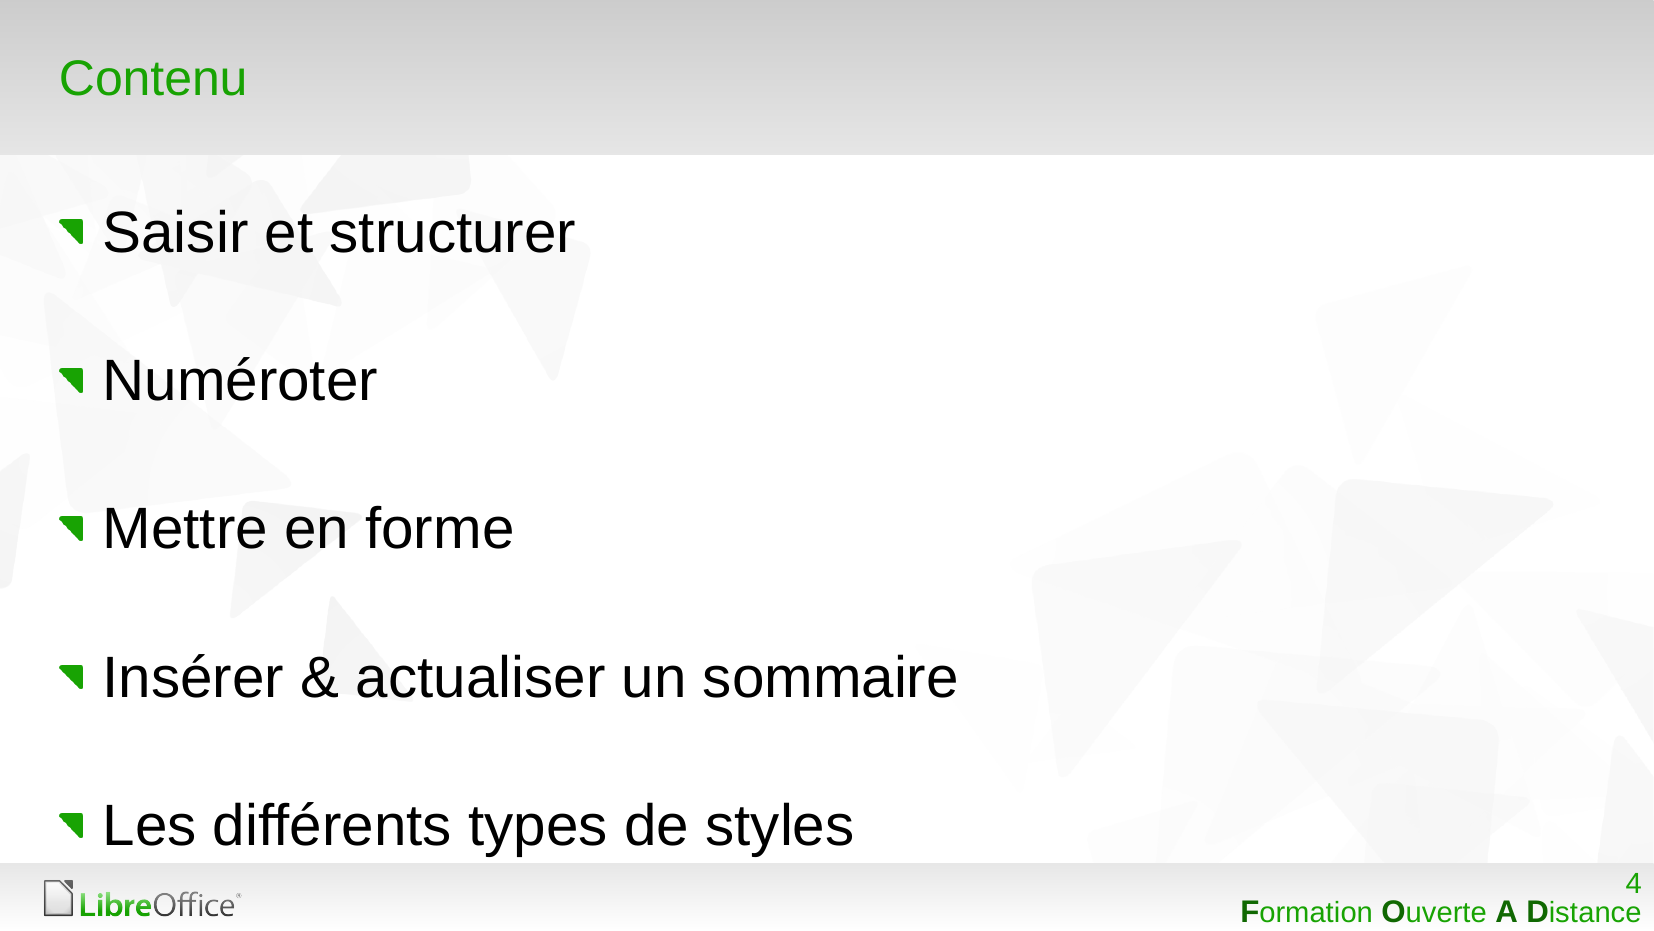

# Contenu
Saisir et structurer
Numéroter
Mettre en forme
Insérer & actualiser un sommaire
Les différents types de styles
4